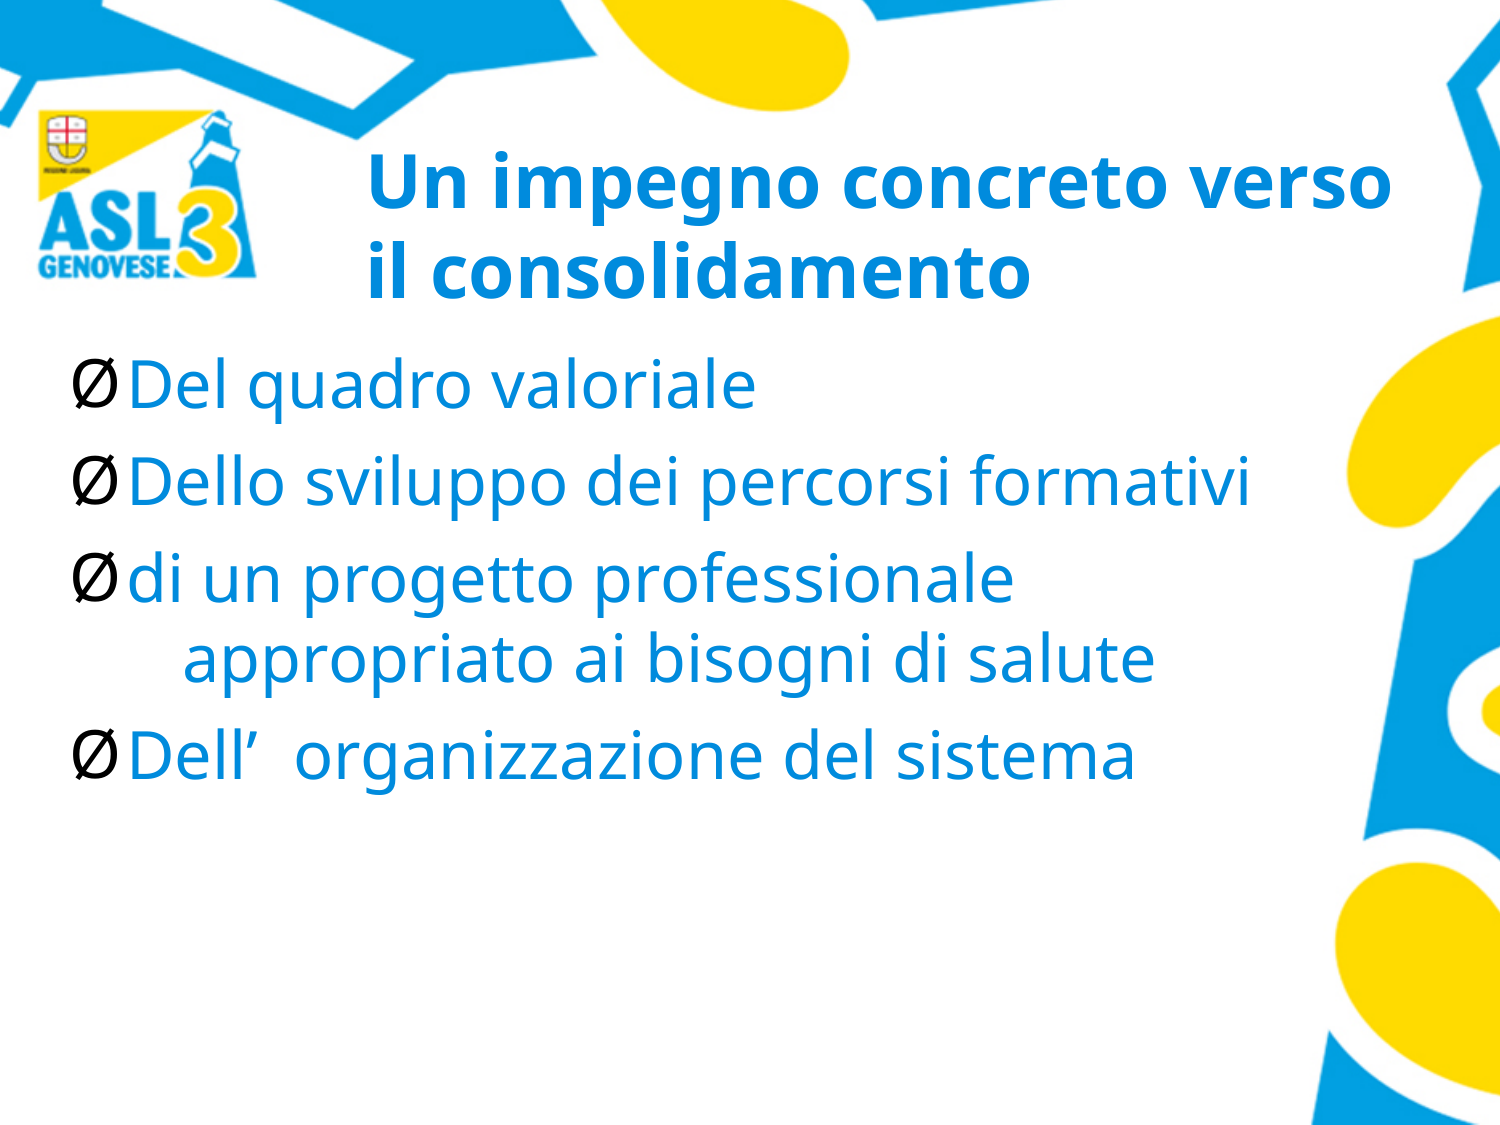

Un impegno concreto verso il consolidamento
# Del quadro valoriale
Dello sviluppo dei percorsi formativi
di un progetto professionale appropriato ai bisogni di salute
Dell’ organizzazione del sistema